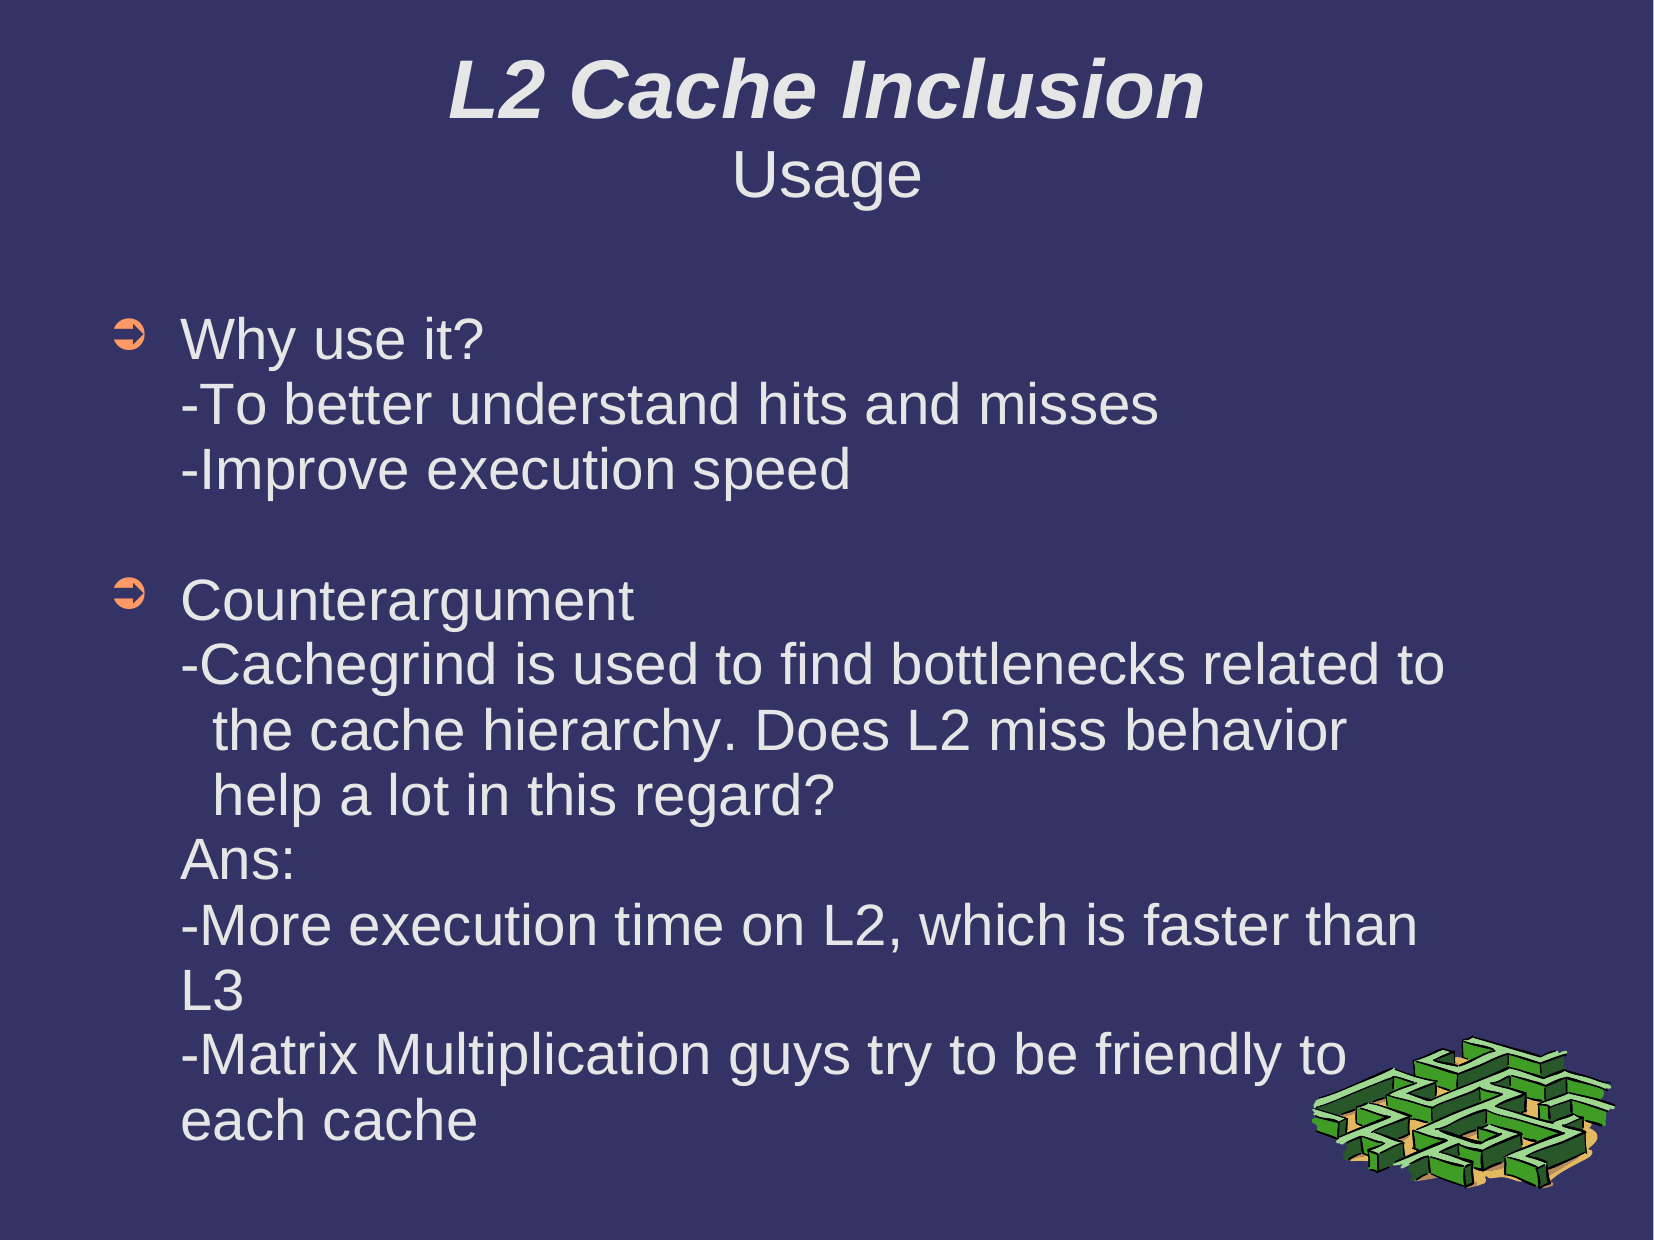

# L2 Cache Inclusion Usage
Why use it?
-To better understand hits and misses
-Improve execution speed
Counterargument
-Cachegrind is used to find bottlenecks related to the cache hierarchy. Does L2 miss behavior help a lot in this regard?
Ans:
-More execution time on L2, which is faster than L3
-Matrix Multiplication guys try to be friendly to each cache